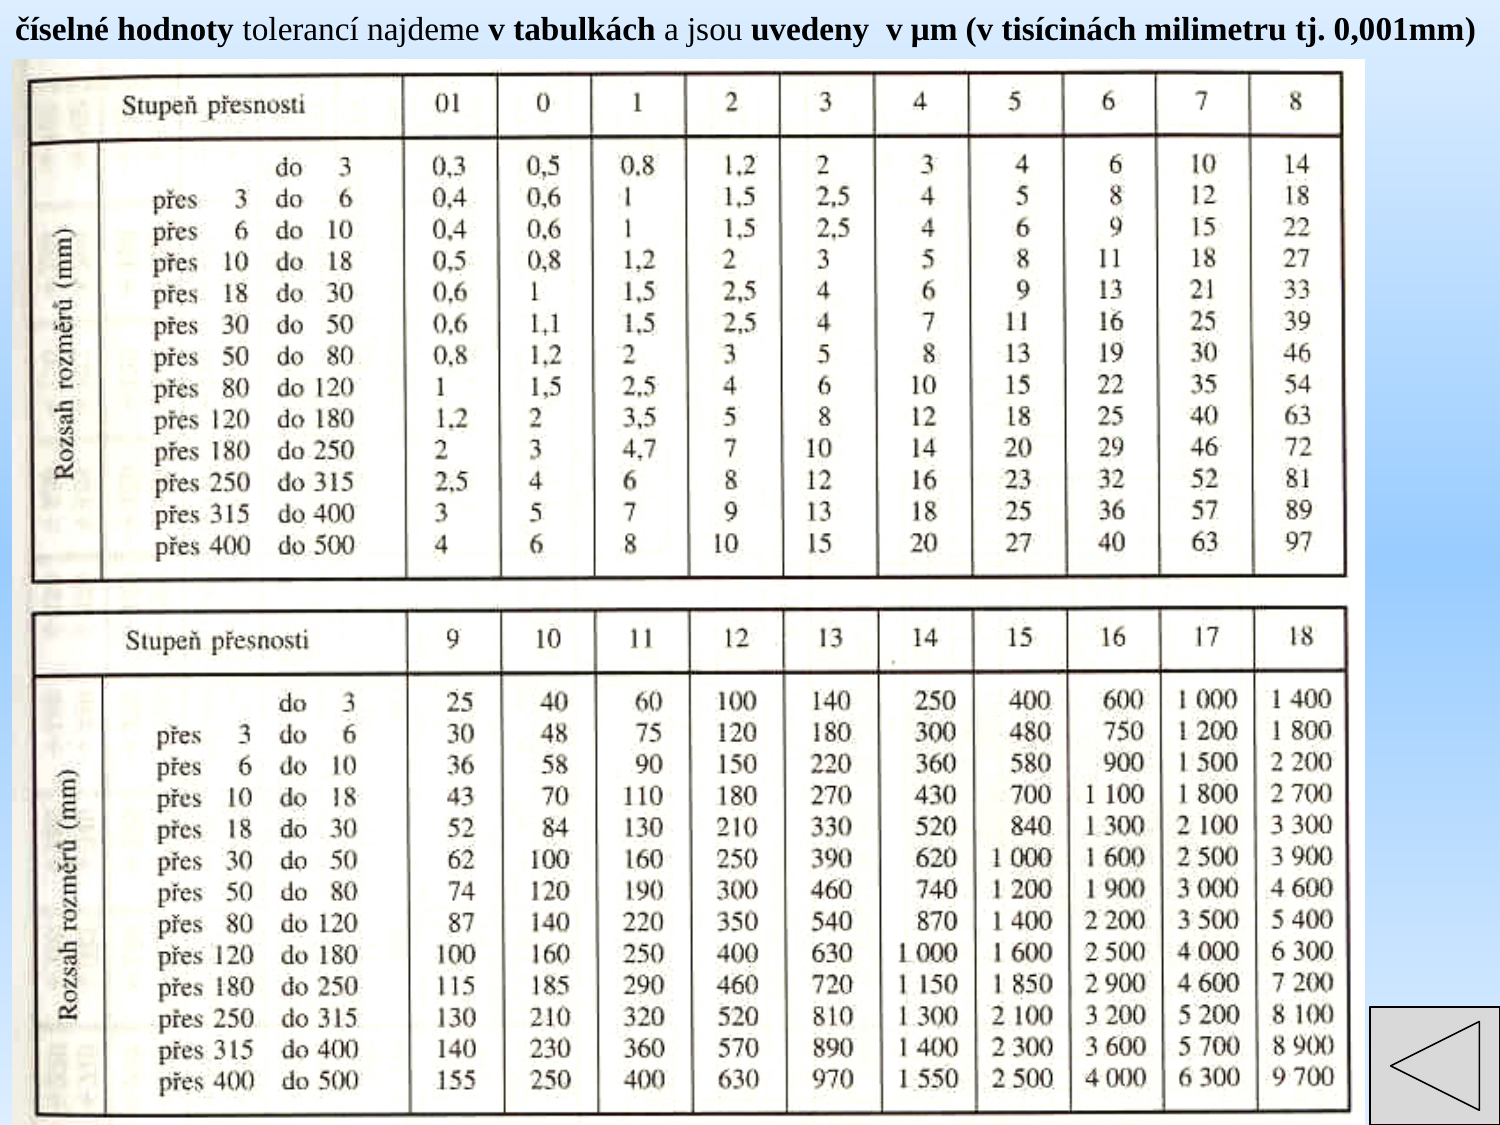

číselné hodnoty tolerancí najdeme v tabulkách a jsou uvedeny v μm (v tisícinách milimetru tj. 0,001mm)